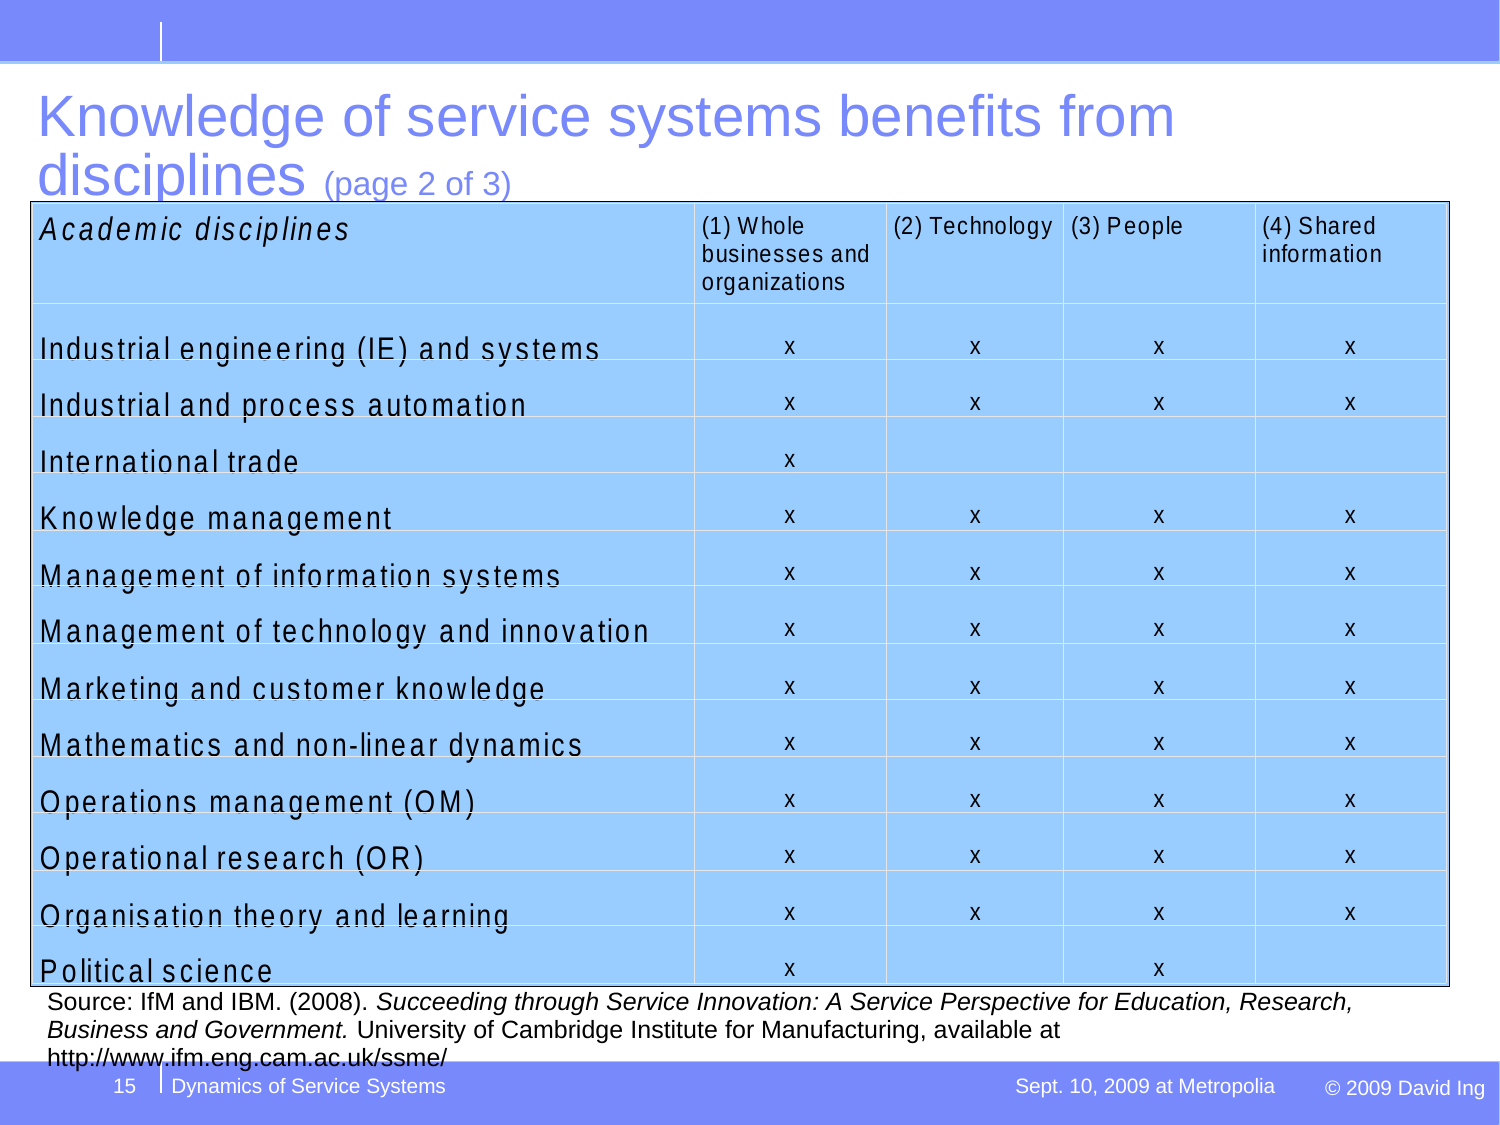

# Knowledge of service systems benefits from disciplines (page 2 of 3)
Source: IfM and IBM. (2008). Succeeding through Service Innovation: A Service Perspective for Education, Research, Business and Government. University of Cambridge Institute for Manufacturing, available at http://www.ifm.eng.cam.ac.uk/ssme/
15
Dynamics of Service Systems
Sept. 10, 2009 at Metropolia